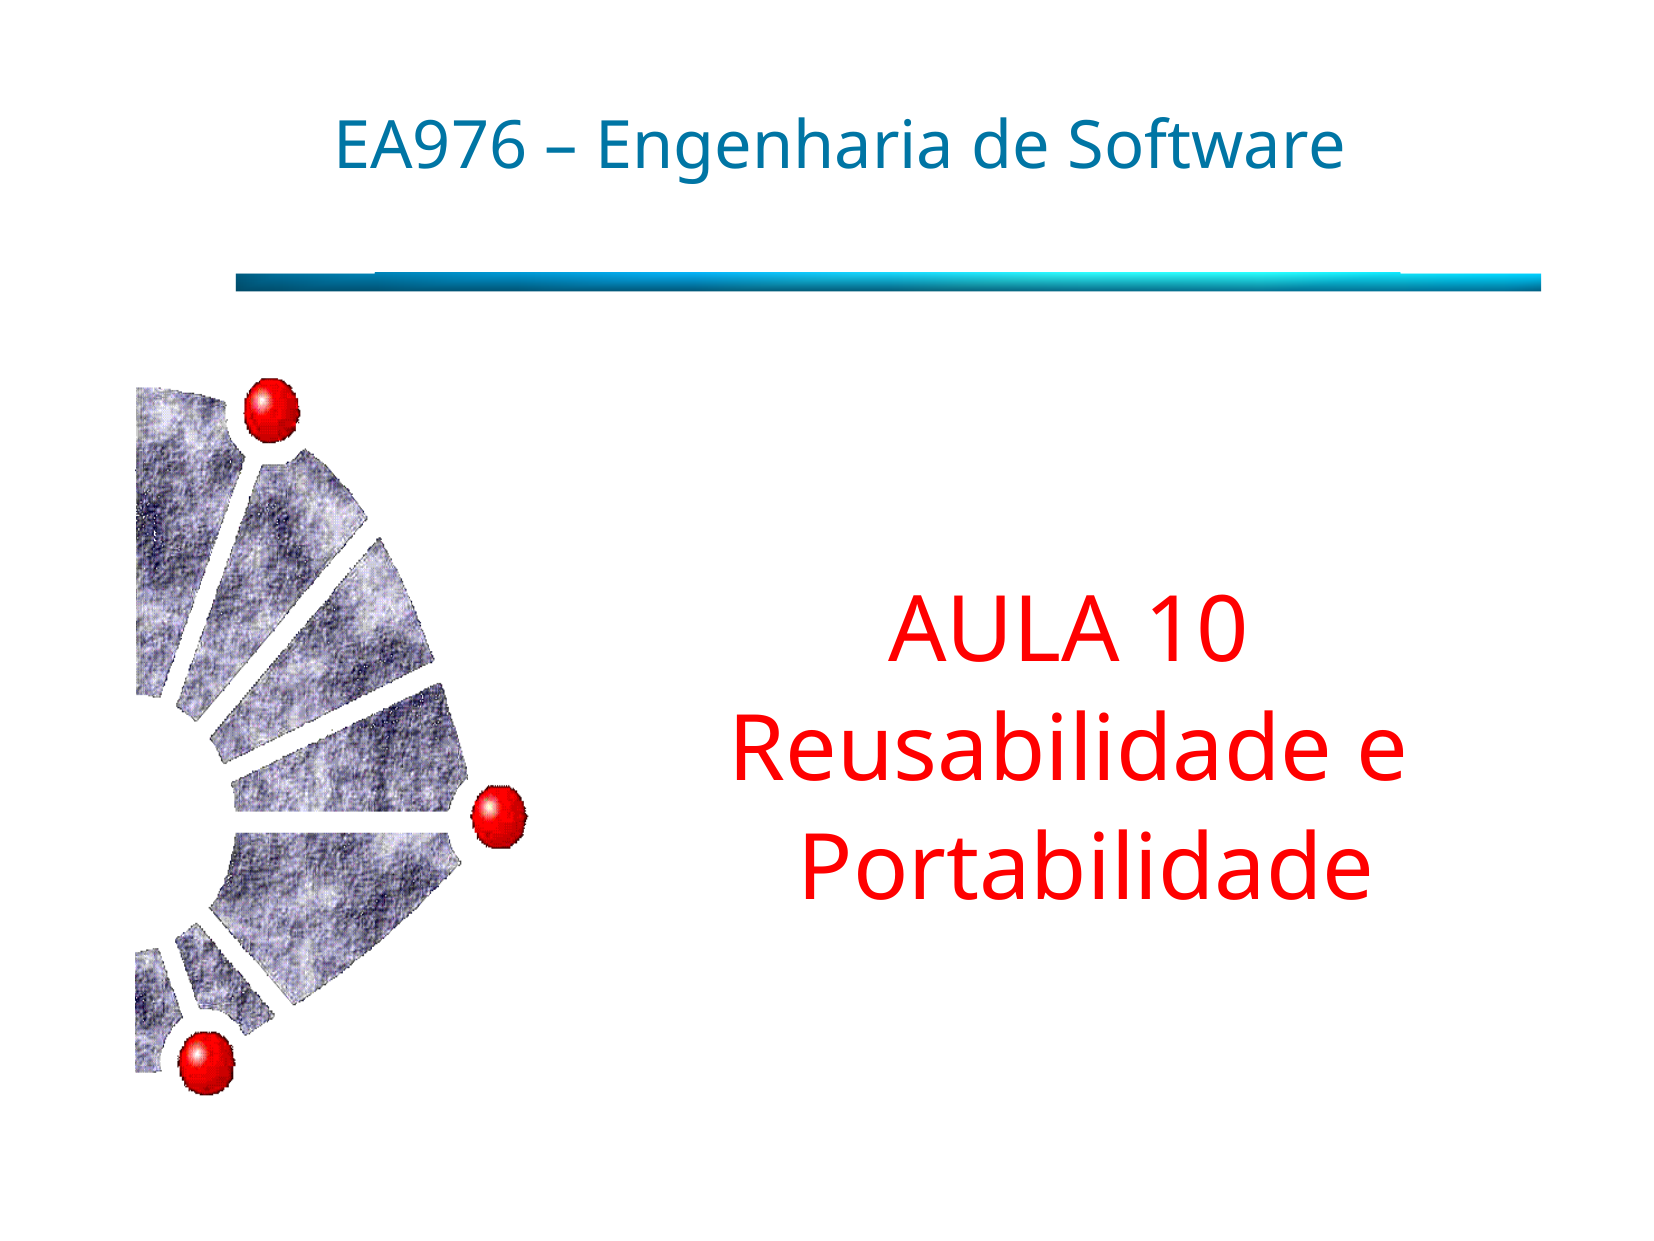

# EA976 – Engenharia de Software
AULA 10
Reusabilidade e Portabilidade